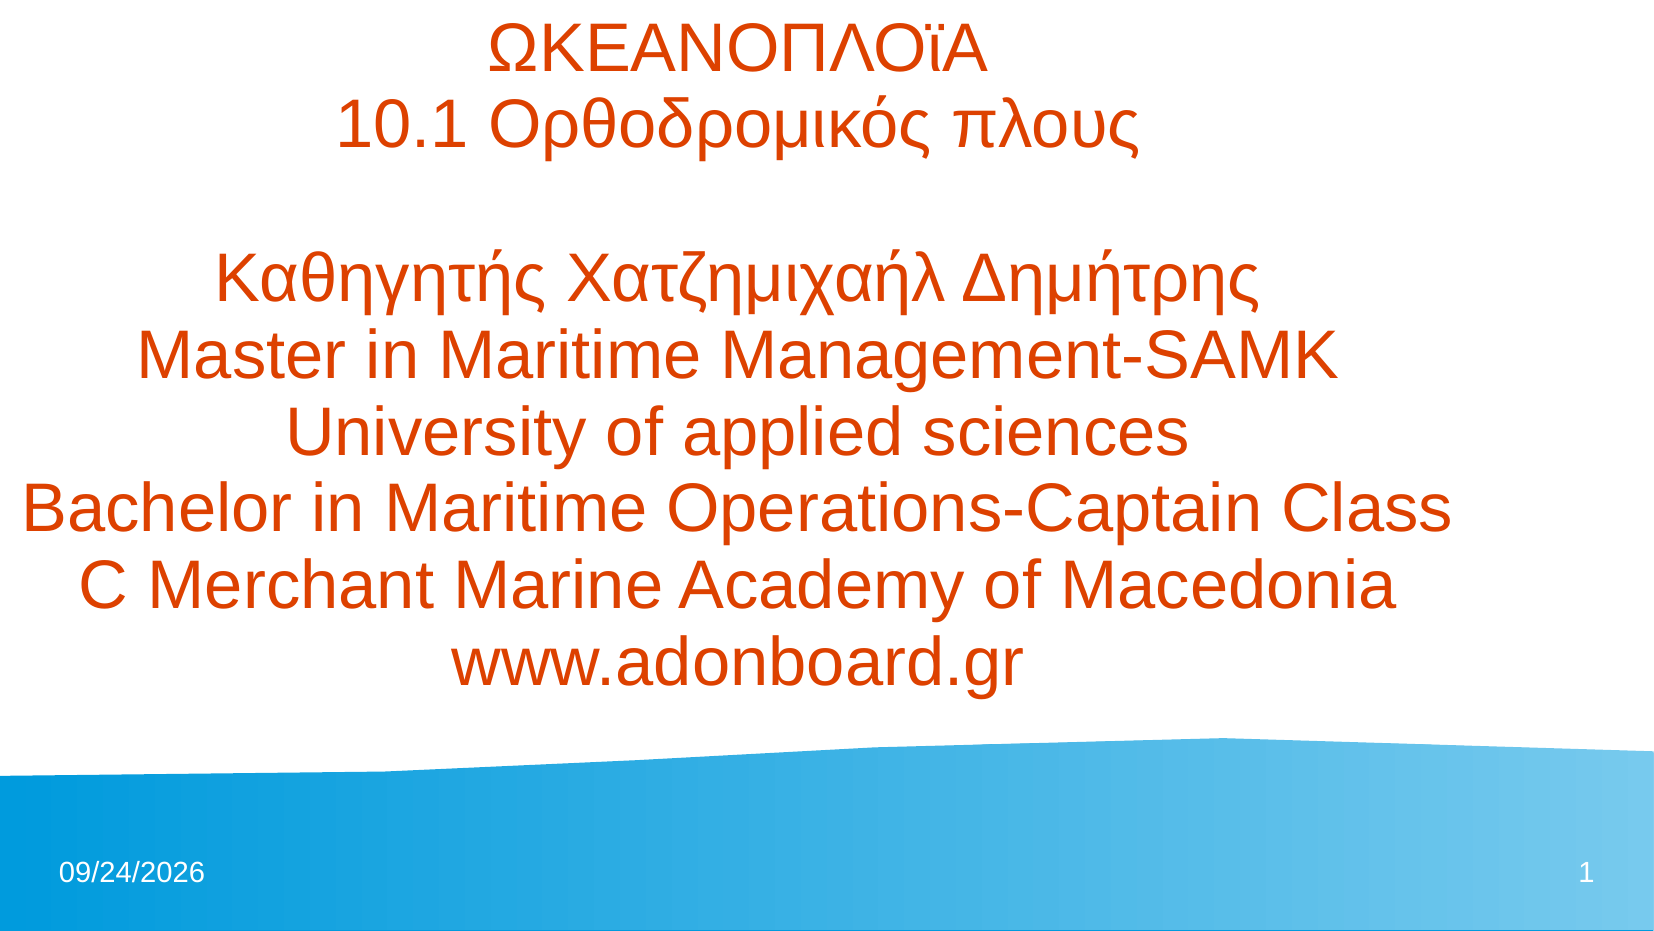

# ΩΚΕΑΝΟΠΛΟϊΑ 10.1 Ορθοδρομικός πλους Καθηγητής Χατζημιχαήλ Δημήτρης Master in Maritime Management-SAMK University of applied sciences Bachelor in Maritime Operations-Captain Class C Merchant Marine Academy of Macedonia www.adonboard.gr